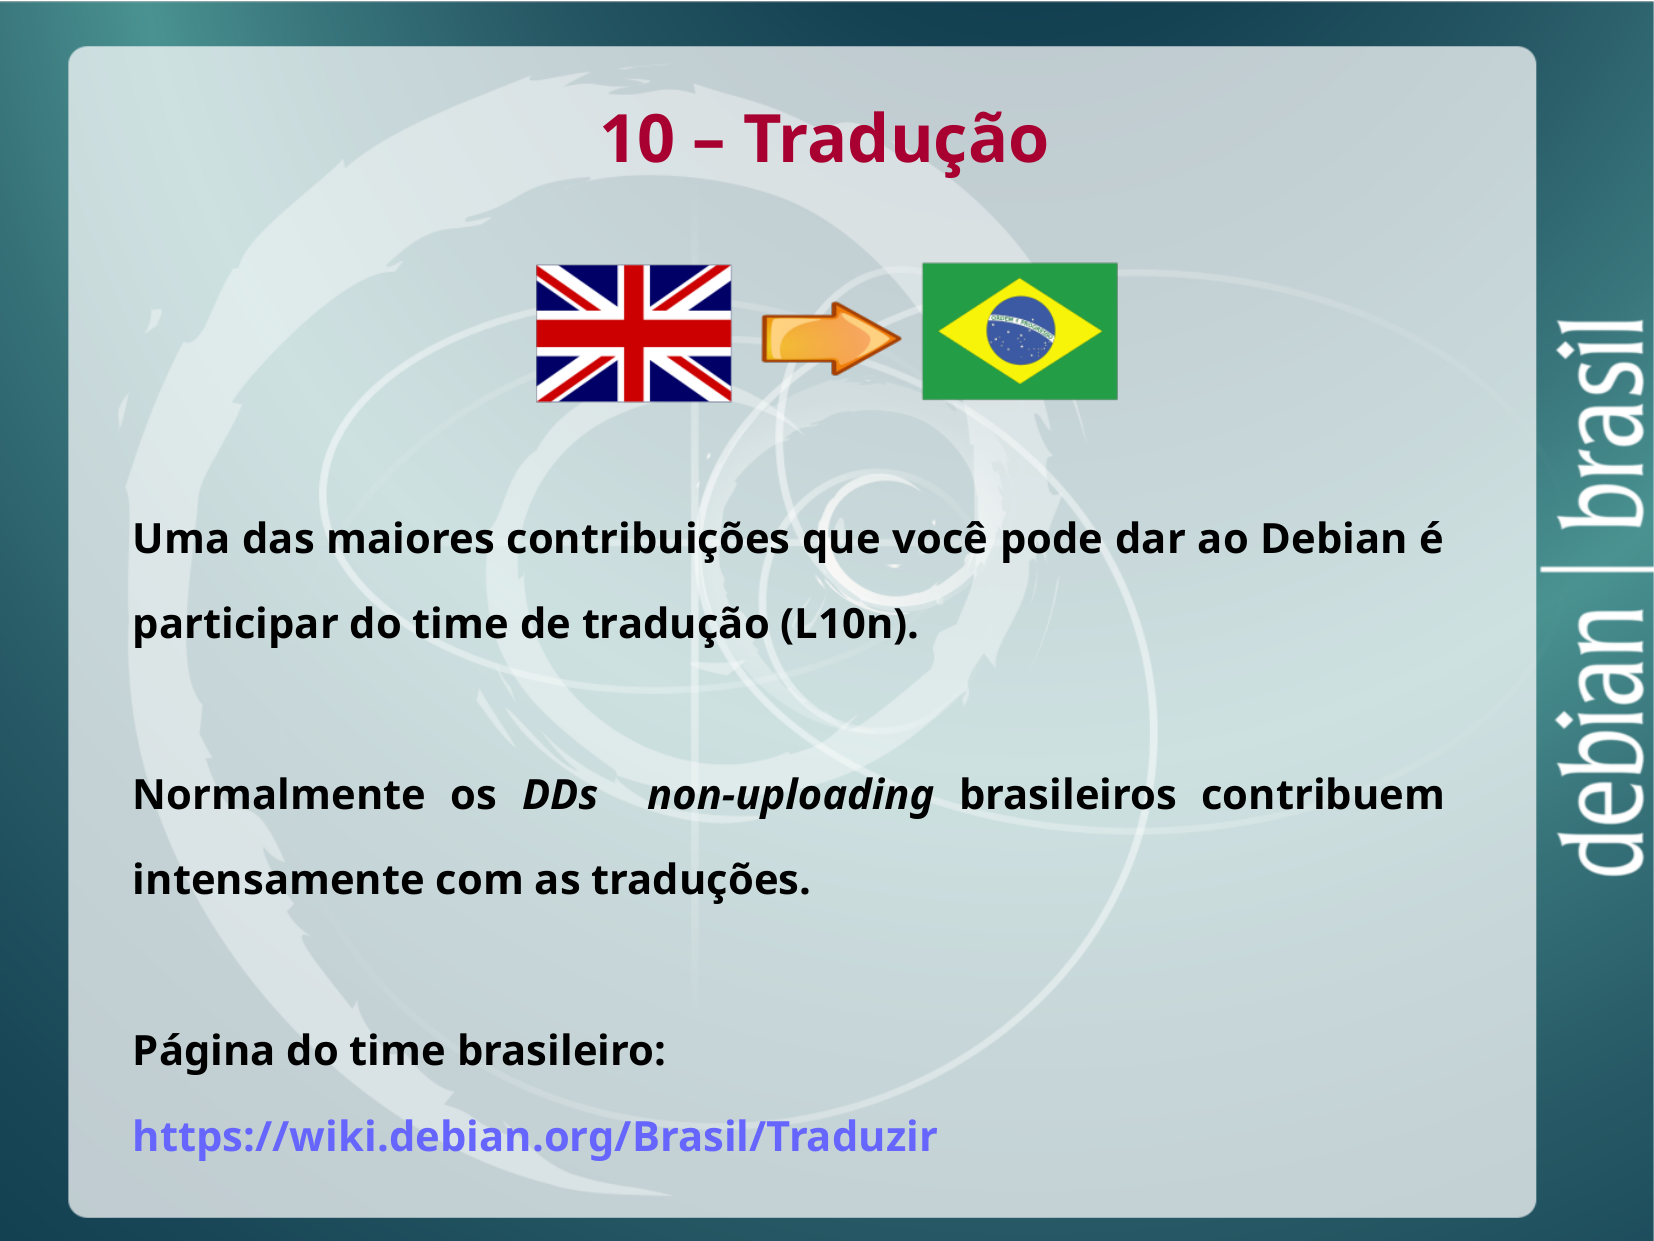

10 – Tradução
Uma das maiores contribuições que você pode dar ao Debian é participar do time de tradução (L10n).
Normalmente os DDs non-uploading brasileiros contribuem intensamente com as traduções.
Página do time brasileiro:
https://wiki.debian.org/Brasil/Traduzir